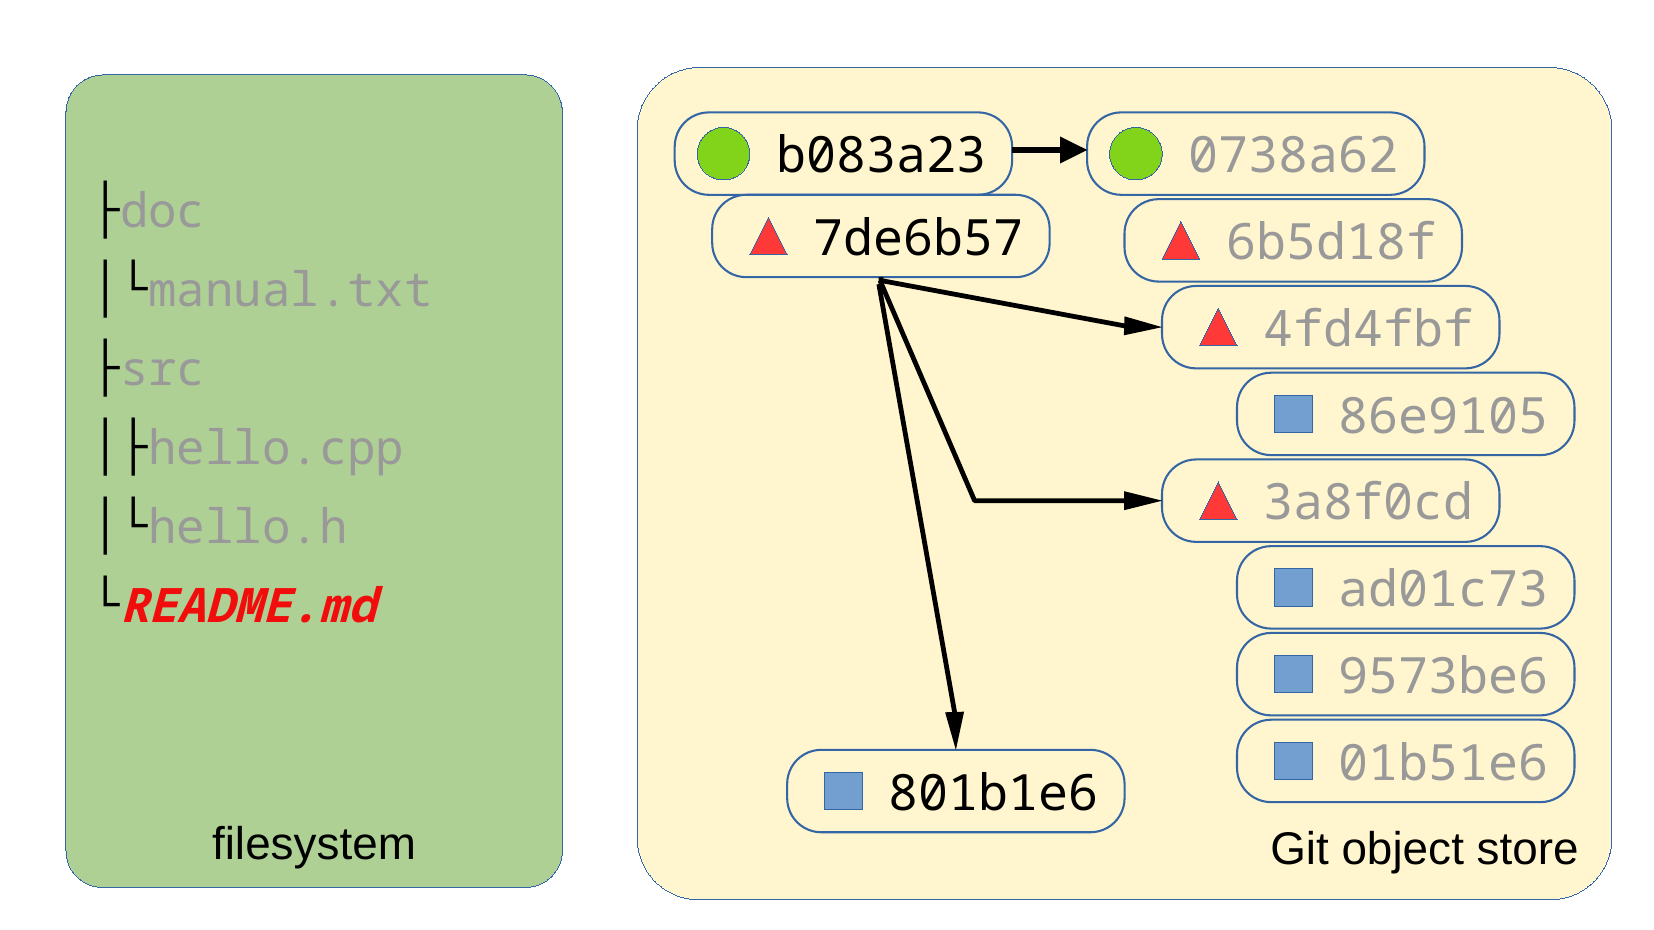

#
Git object store
filesystem
├doc
│└manual.txt
├src
│├hello.cpp
│└hello.h
└README.md
b083a23
0738a62
7de6b57
6b5d18f
4fd4fbf
86e9105
3a8f0cd
ad01c73
9573be6
01b51e6
801b1e6